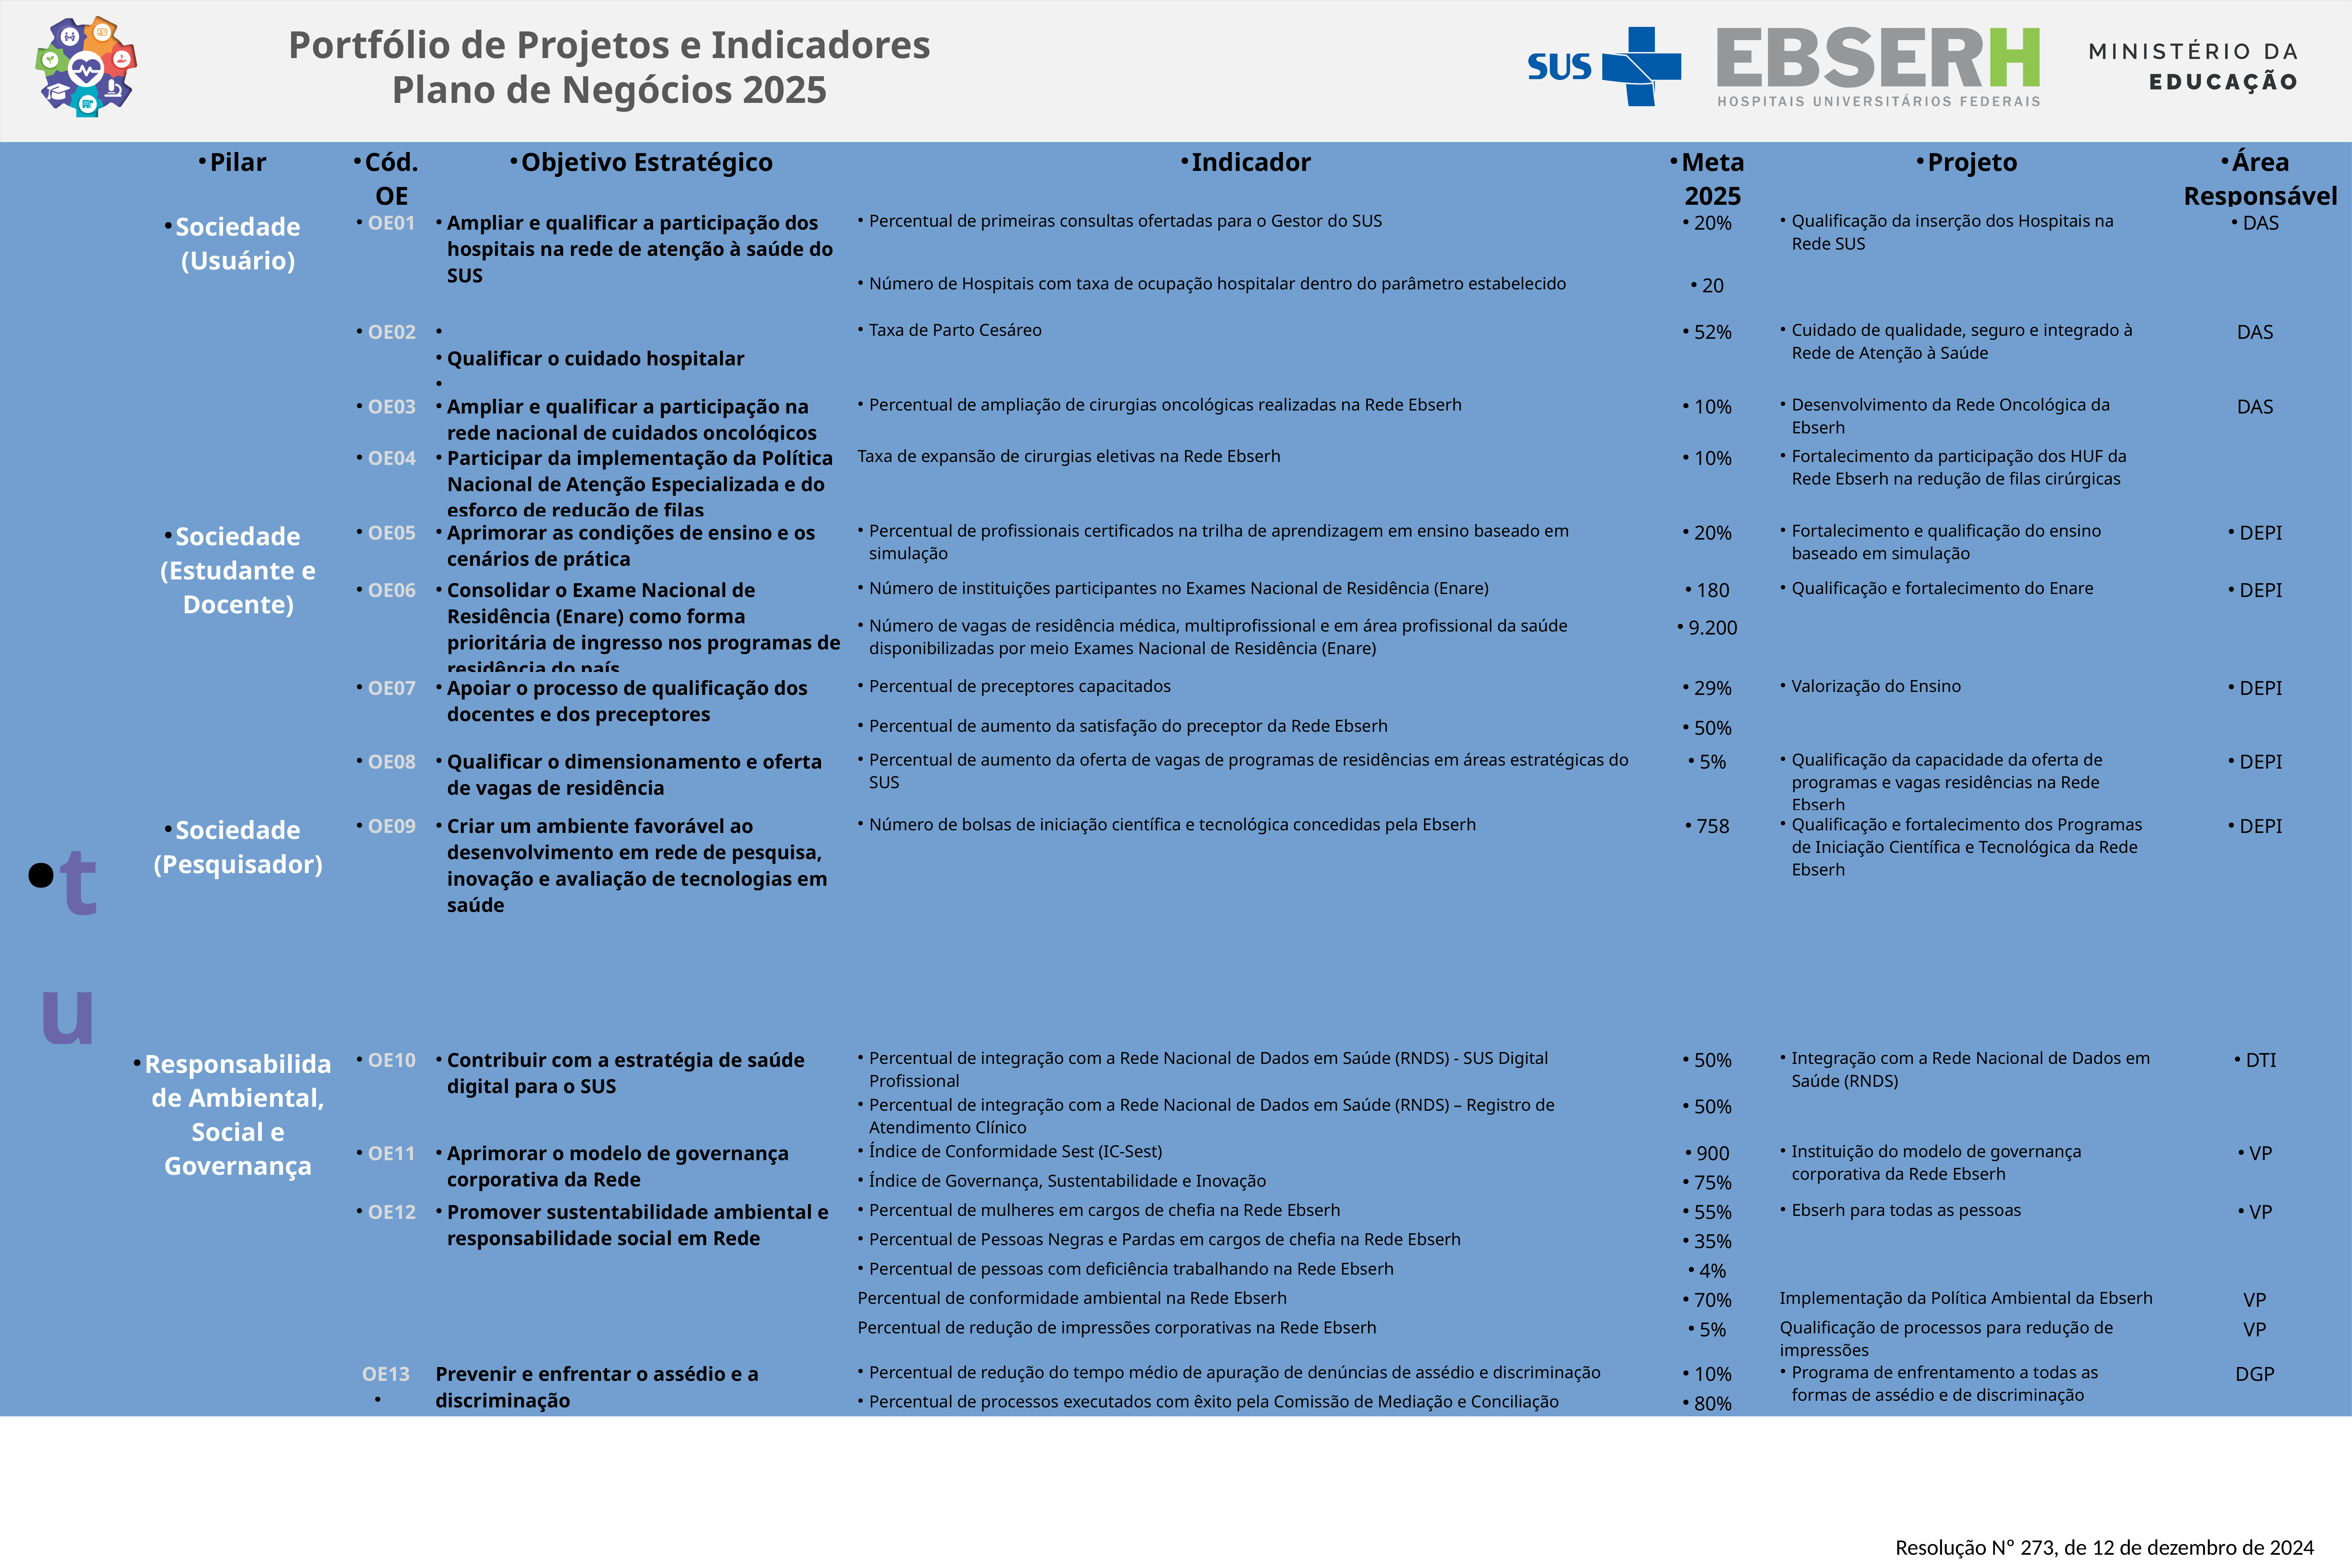

Portfólio de Projetos e Indicadores
Plano de Negócios 2025
| | Pilar | Cód. OE | Objetivo Estratégico | Indicador | Meta 2025 | Projeto | Área Responsável |
| --- | --- | --- | --- | --- | --- | --- | --- |
| | Sociedade (Usuário) | OE01 | Ampliar e qualificar a participação dos hospitais na rede de atenção à saúde do SUS | Percentual de primeiras consultas ofertadas para o Gestor do SUS | 20% | Qualificação da inserção dos Hospitais na Rede SUS | DAS |
| | | | | Número de Hospitais com taxa de ocupação hospitalar dentro do parâmetro estabelecido | 20 | | |
| | | OE02 | Qualificar o cuidado hospitalar | Taxa de Parto Cesáreo | 52% | Cuidado de qualidade, seguro e integrado à Rede de Atenção à Saúde | DAS |
| | | OE03 | Ampliar e qualificar a participação na rede nacional de cuidados oncológicos | Percentual de ampliação de cirurgias oncológicas realizadas na Rede Ebserh | 10% | Desenvolvimento da Rede Oncológica da Ebserh | DAS |
| | | OE04 | Participar da implementação da Política Nacional de Atenção Especializada e do esforço de redução de filas | Taxa de expansão de cirurgias eletivas na Rede Ebserh | 10% | Fortalecimento da participação dos HUF da Rede Ebserh na redução de filas cirúrgicas | |
| | Sociedade (Estudante e Docente) | OE05 | Aprimorar as condições de ensino e os cenários de prática | Percentual de profissionais certificados na trilha de aprendizagem em ensino baseado em simulação | 20% | Fortalecimento e qualificação do ensino baseado em simulação | DEPI |
| | | OE06 | Consolidar o Exame Nacional de Residência (Enare) como forma prioritária de ingresso nos programas de residência do país | Número de instituições participantes no Exames Nacional de Residência (Enare) | 180 | Qualificação e fortalecimento do Enare | DEPI |
| | | | | Número de vagas de residência médica, multiprofissional e em área profissional da saúde disponibilizadas por meio Exames Nacional de Residência (Enare) | 9.200 | | |
| | | OE07 | Apoiar o processo de qualificação dos docentes e dos preceptores | Percentual de preceptores capacitados | 29% | Valorização do Ensino | DEPI |
| | | | | Percentual de aumento da satisfação do preceptor da Rede Ebserh | 50% | | |
| | | OE08 | Qualificar o dimensionamento e oferta de vagas de residência | Percentual de aumento da oferta de vagas de programas de residências em áreas estratégicas do SUS | 5% | Qualificação da capacidade da oferta de programas e vagas residências na Rede Ebserh | DEPI |
| tu | Sociedade (Pesquisador) | OE09 | Criar um ambiente favorável ao desenvolvimento em rede de pesquisa, inovação e avaliação de tecnologias em saúde | Número de bolsas de iniciação científica e tecnológica concedidas pela Ebserh | 758 | Qualificação e fortalecimento dos Programas de Iniciação Científica e Tecnológica da Rede Ebserh | DEPI |
| | Responsabilidade Ambiental, Social e Governança | OE10 | Contribuir com a estratégia de saúde digital para o SUS | Percentual de integração com a Rede Nacional de Dados em Saúde (RNDS) - SUS Digital Profissional | 50% | Integração com a Rede Nacional de Dados em Saúde (RNDS) | DTI |
| | | | | Percentual de integração com a Rede Nacional de Dados em Saúde (RNDS) – Registro de Atendimento Clínico | 50% | | |
| | | OE11 | Aprimorar o modelo de governança corporativa da Rede | Índice de Conformidade Sest (IC-Sest) | 900 | Instituição do modelo de governança corporativa da Rede Ebserh | VP |
| | | | | Índice de Governança, Sustentabilidade e Inovação | 75% | | |
| | | OE12 | Promover sustentabilidade ambiental e responsabilidade social em Rede | Percentual de mulheres em cargos de chefia na Rede Ebserh | 55% | Ebserh para todas as pessoas | VP |
| | | | | Percentual de Pessoas Negras e Pardas em cargos de chefia na Rede Ebserh | 35% | | |
| | | | | Percentual de pessoas com deficiência trabalhando na Rede Ebserh | 4% | | |
| | | | | Percentual de conformidade ambiental na Rede Ebserh | 70% | Implementação da Política Ambiental da Ebserh | VP |
| | | | | Percentual de redução de impressões corporativas na Rede Ebserh | 5% | Qualificação de processos para redução de impressões | VP |
| | | OE13 | Prevenir e enfrentar o assédio e a discriminação | Percentual de redução do tempo médio de apuração de denúncias de assédio e discriminação | 10% | Programa de enfrentamento a todas as formas de assédio e de discriminação | DGP |
| | | | | Percentual de processos executados com êxito pela Comissão de Mediação e Conciliação | 80% | | |
Resolução Nº 273, de 12 de dezembro de 2024